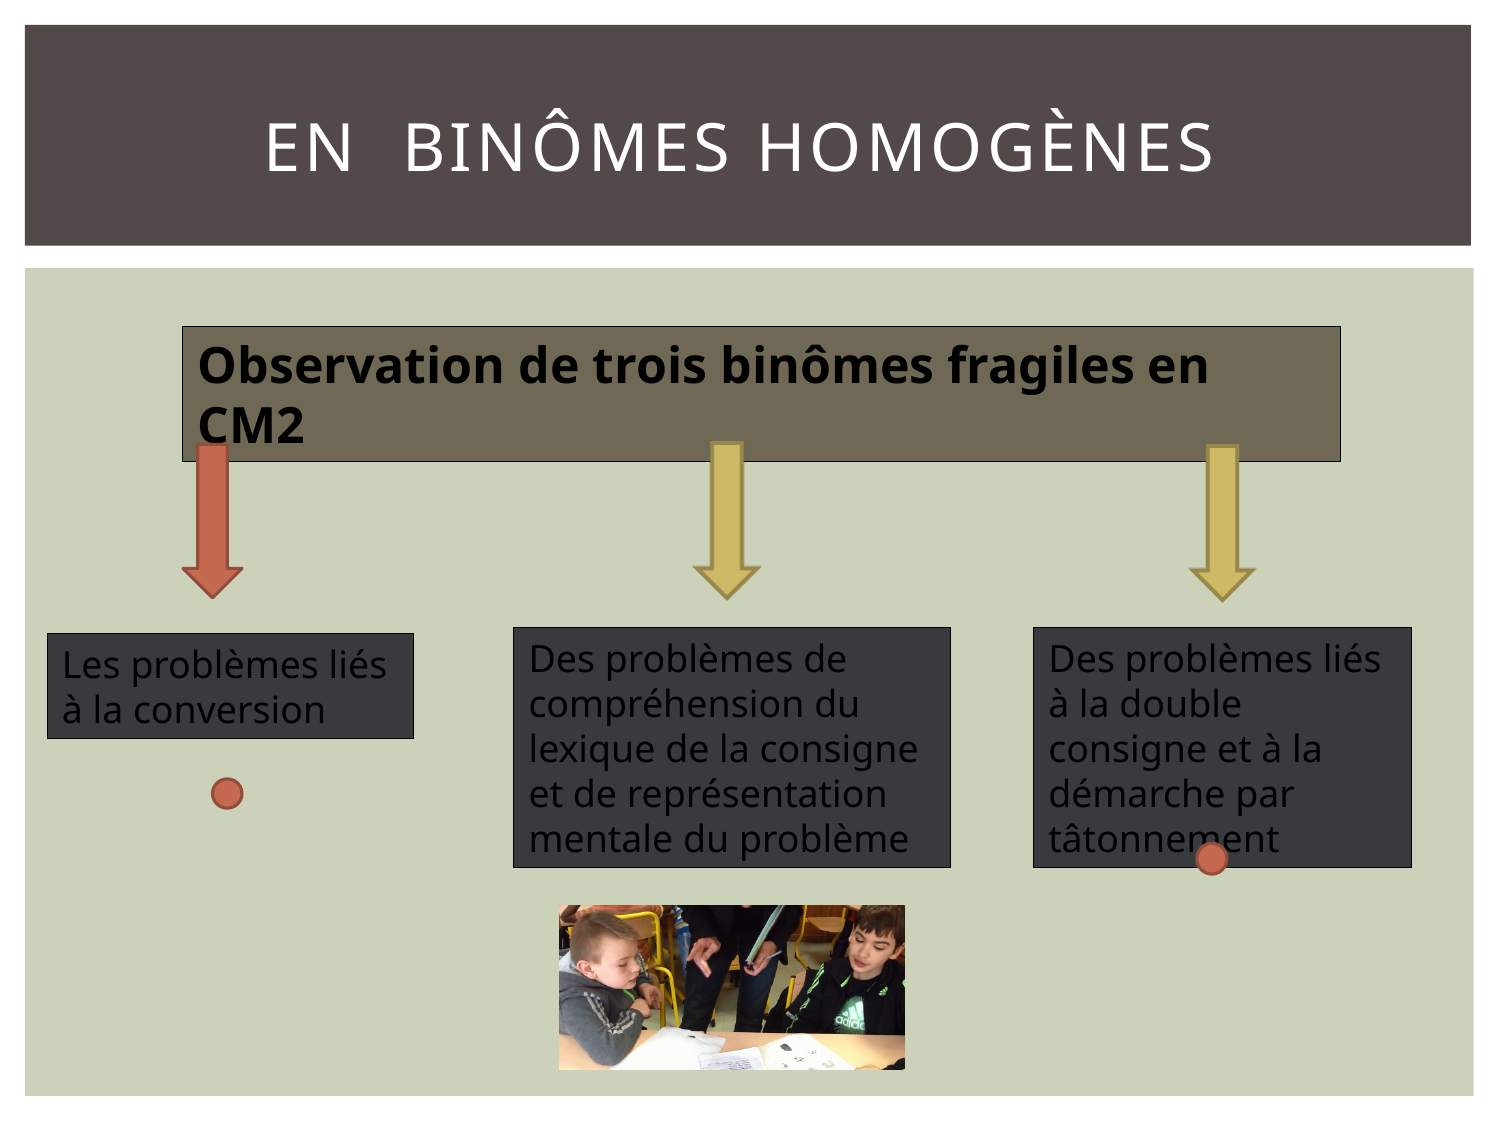

# En binômes homogènes
Observation de trois binômes fragiles en CM2
Des problèmes de compréhension du lexique de la consigne et de représentation mentale du problème
Des problèmes liés à la double consigne et à la démarche par tâtonnement
Les problèmes liés à la conversion